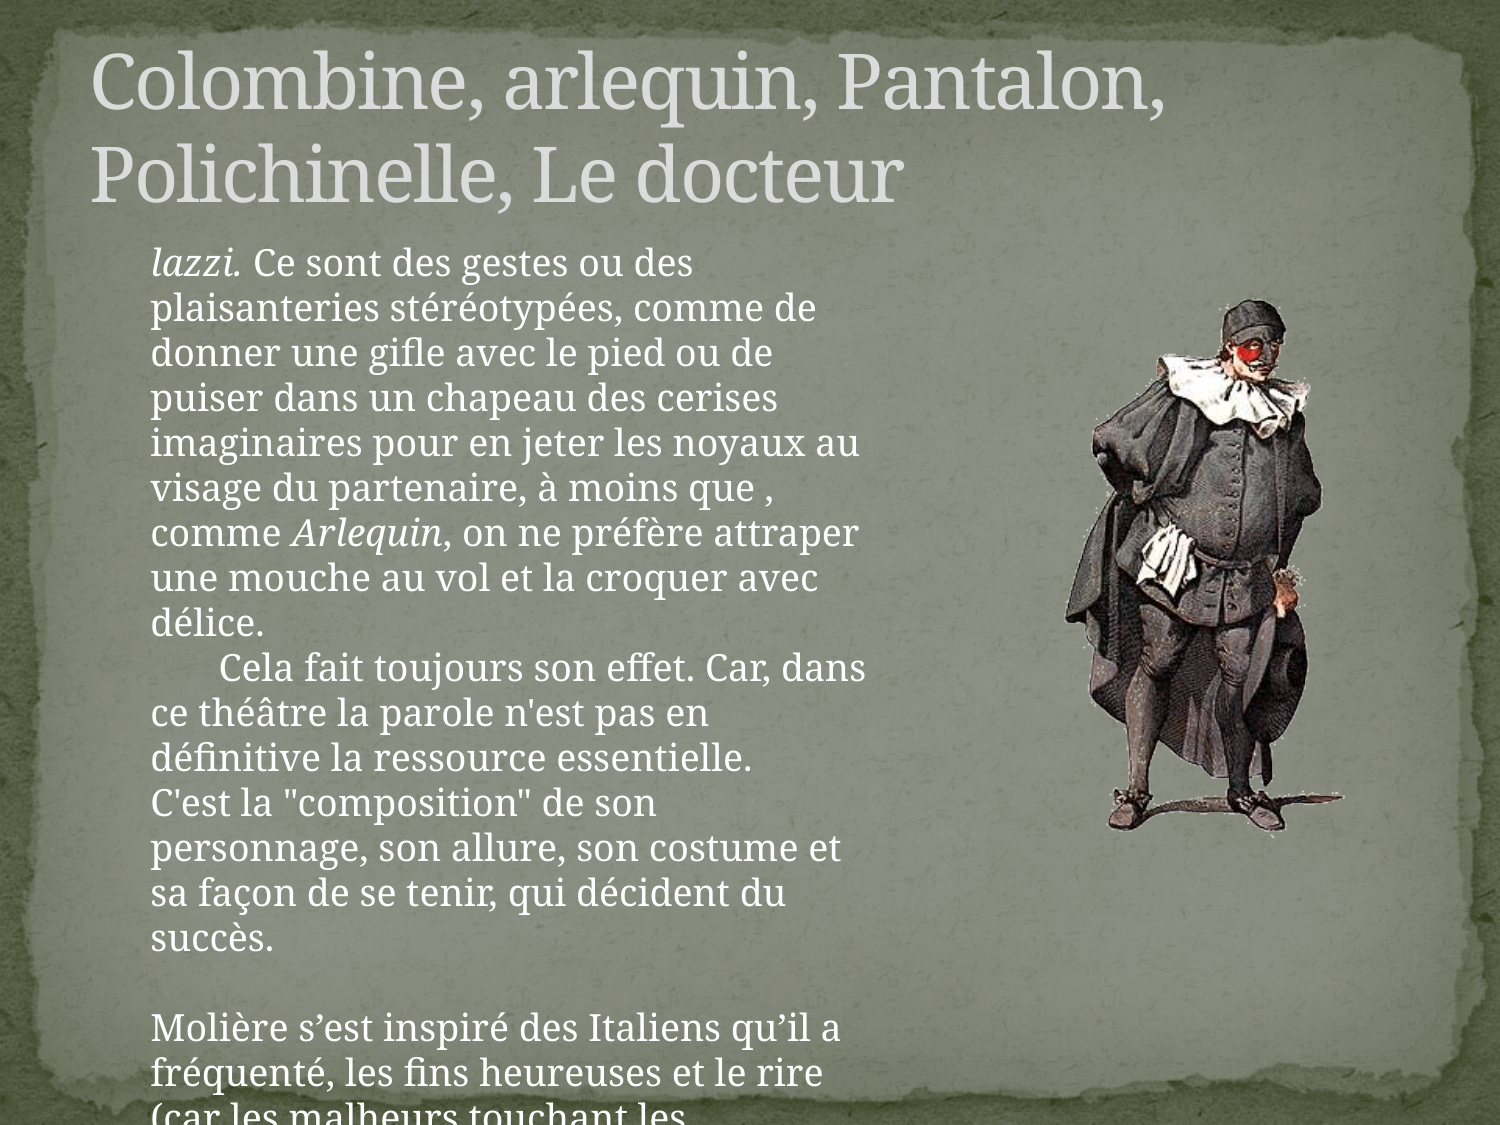

# Colombine, arlequin, Pantalon, Polichinelle, Le docteur
lazzi. Ce sont des gestes ou des plaisanteries stéréotypées, comme de donner une gifle avec le pied ou de puiser dans un chapeau des cerises imaginaires pour en jeter les noyaux au visage du partenaire, à moins que , comme Arlequin, on ne préfère attraper une mouche au vol et la croquer avec délice.
       Cela fait toujours son effet. Car, dans ce théâtre la parole n'est pas en définitive la ressource essentielle.
C'est la "composition" de son personnage, son allure, son costume et sa façon de se tenir, qui décident du succès.
Molière s’est inspiré des Italiens qu’il a fréquenté, les fins heureuses et le rire (car les malheurs touchant les personnages ne sont que proovisoires).